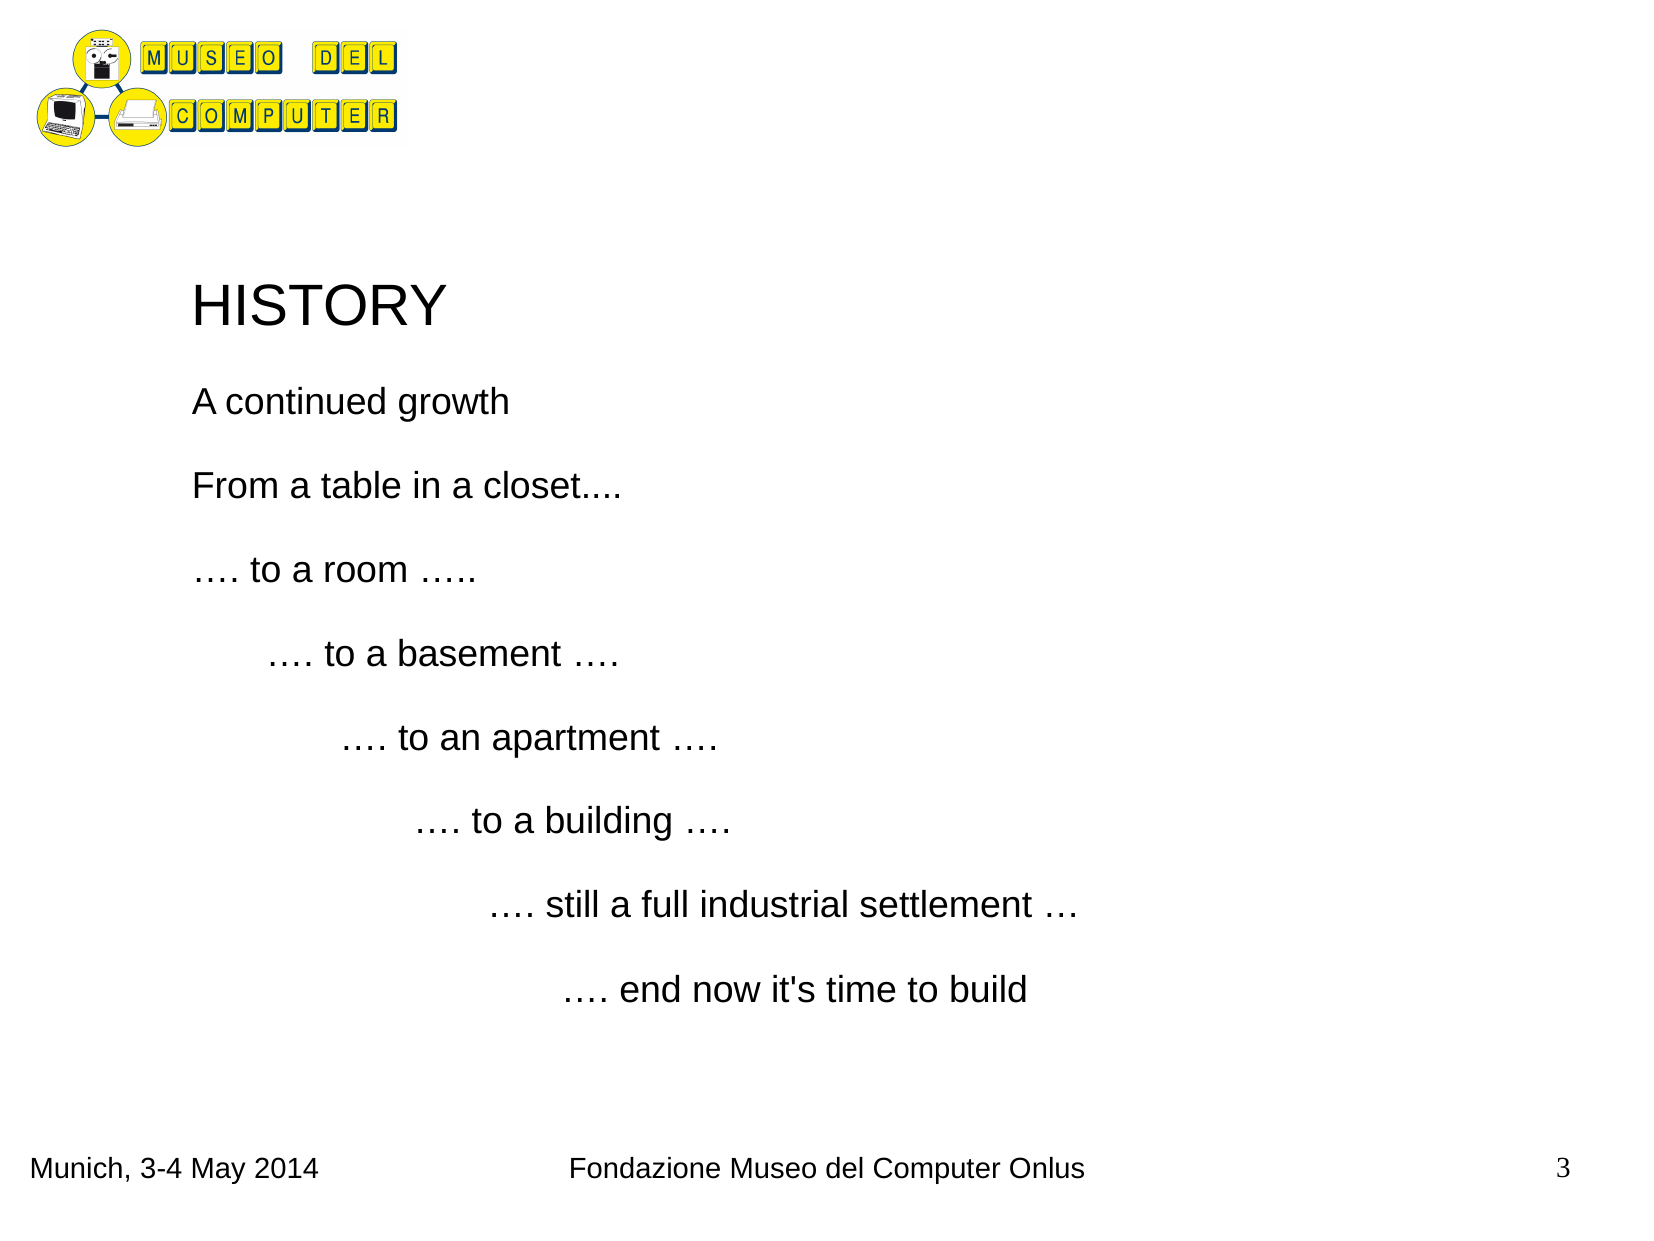

HISTORY
A continued growth
From a table in a closet....
…. to a room …..
	…. to a basement ….
		…. to an apartment ….
			…. to a building ….
				…. still a full industrial settlement …
					…. end now it's time to build
3